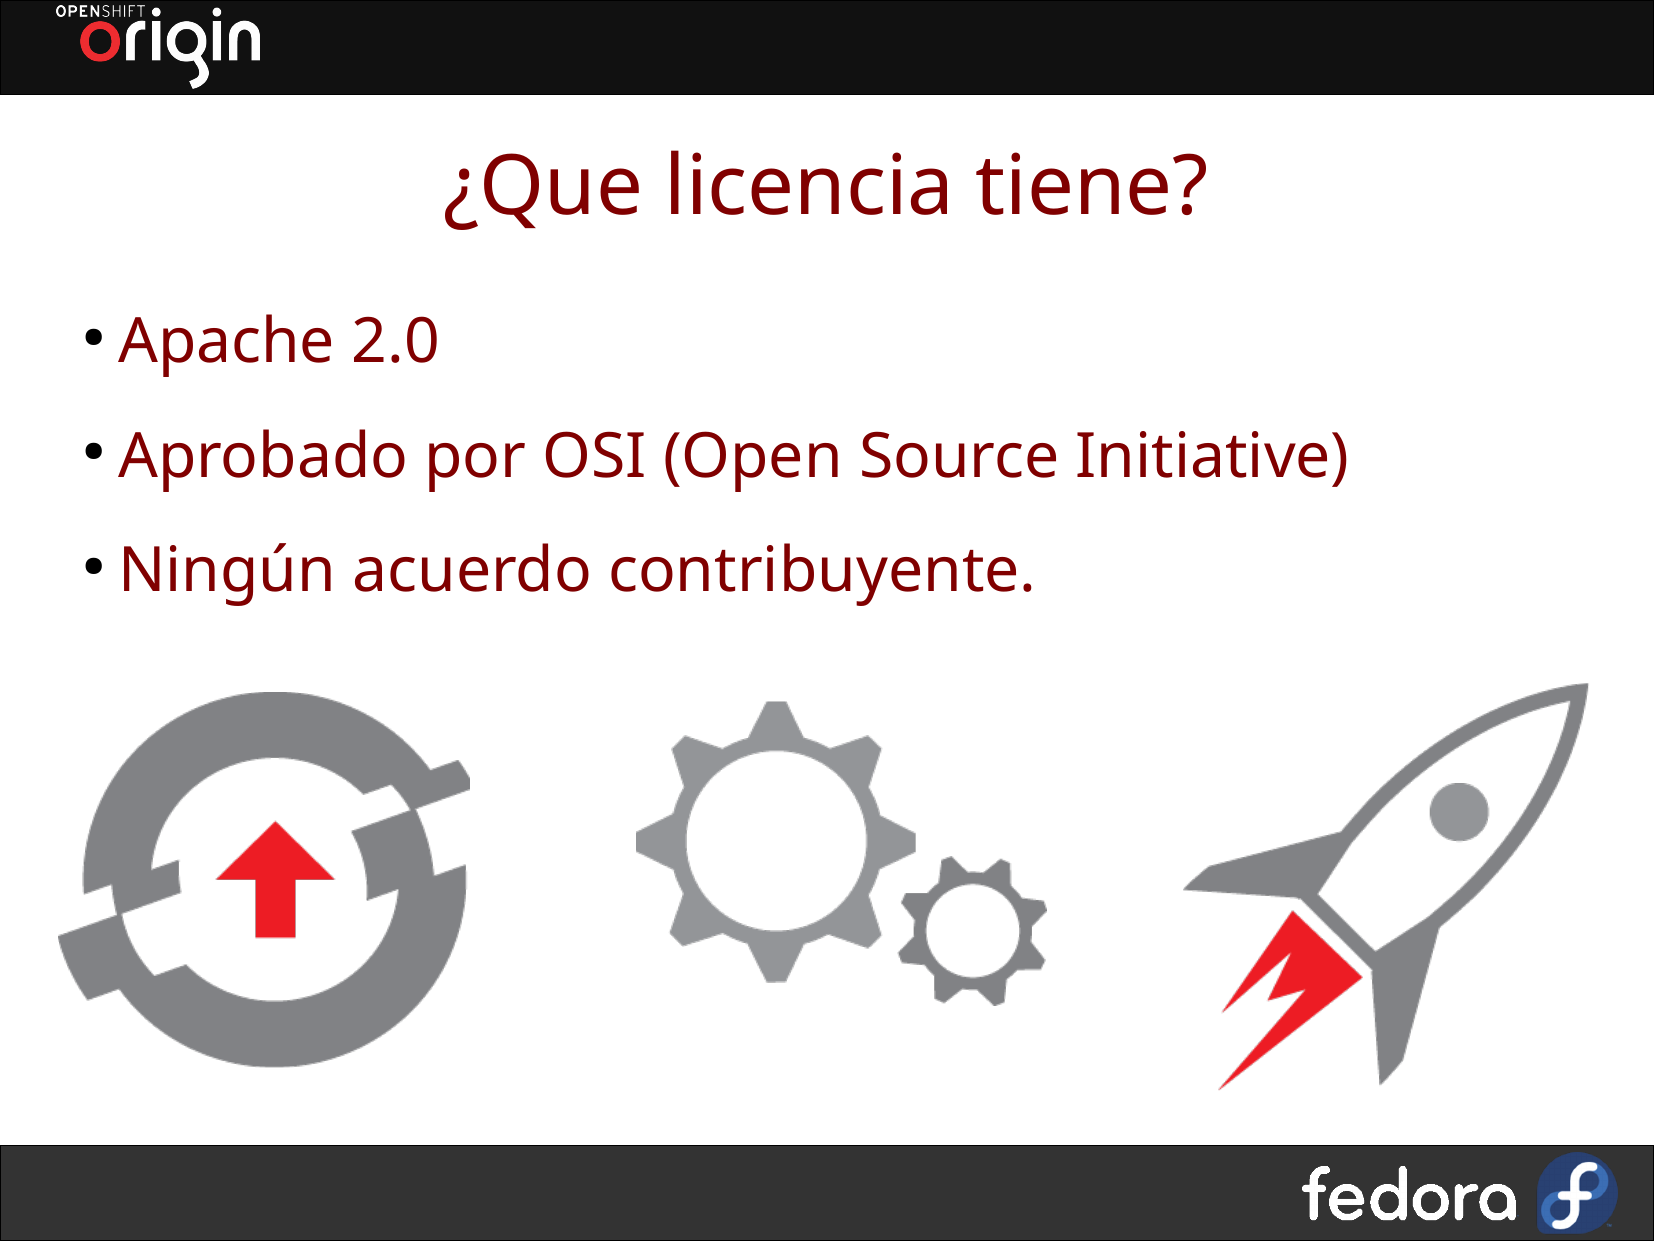

# ¿Que licencia tiene?
Apache 2.0
Aprobado por OSI (Open Source Initiative)
Ningún acuerdo contribuyente.